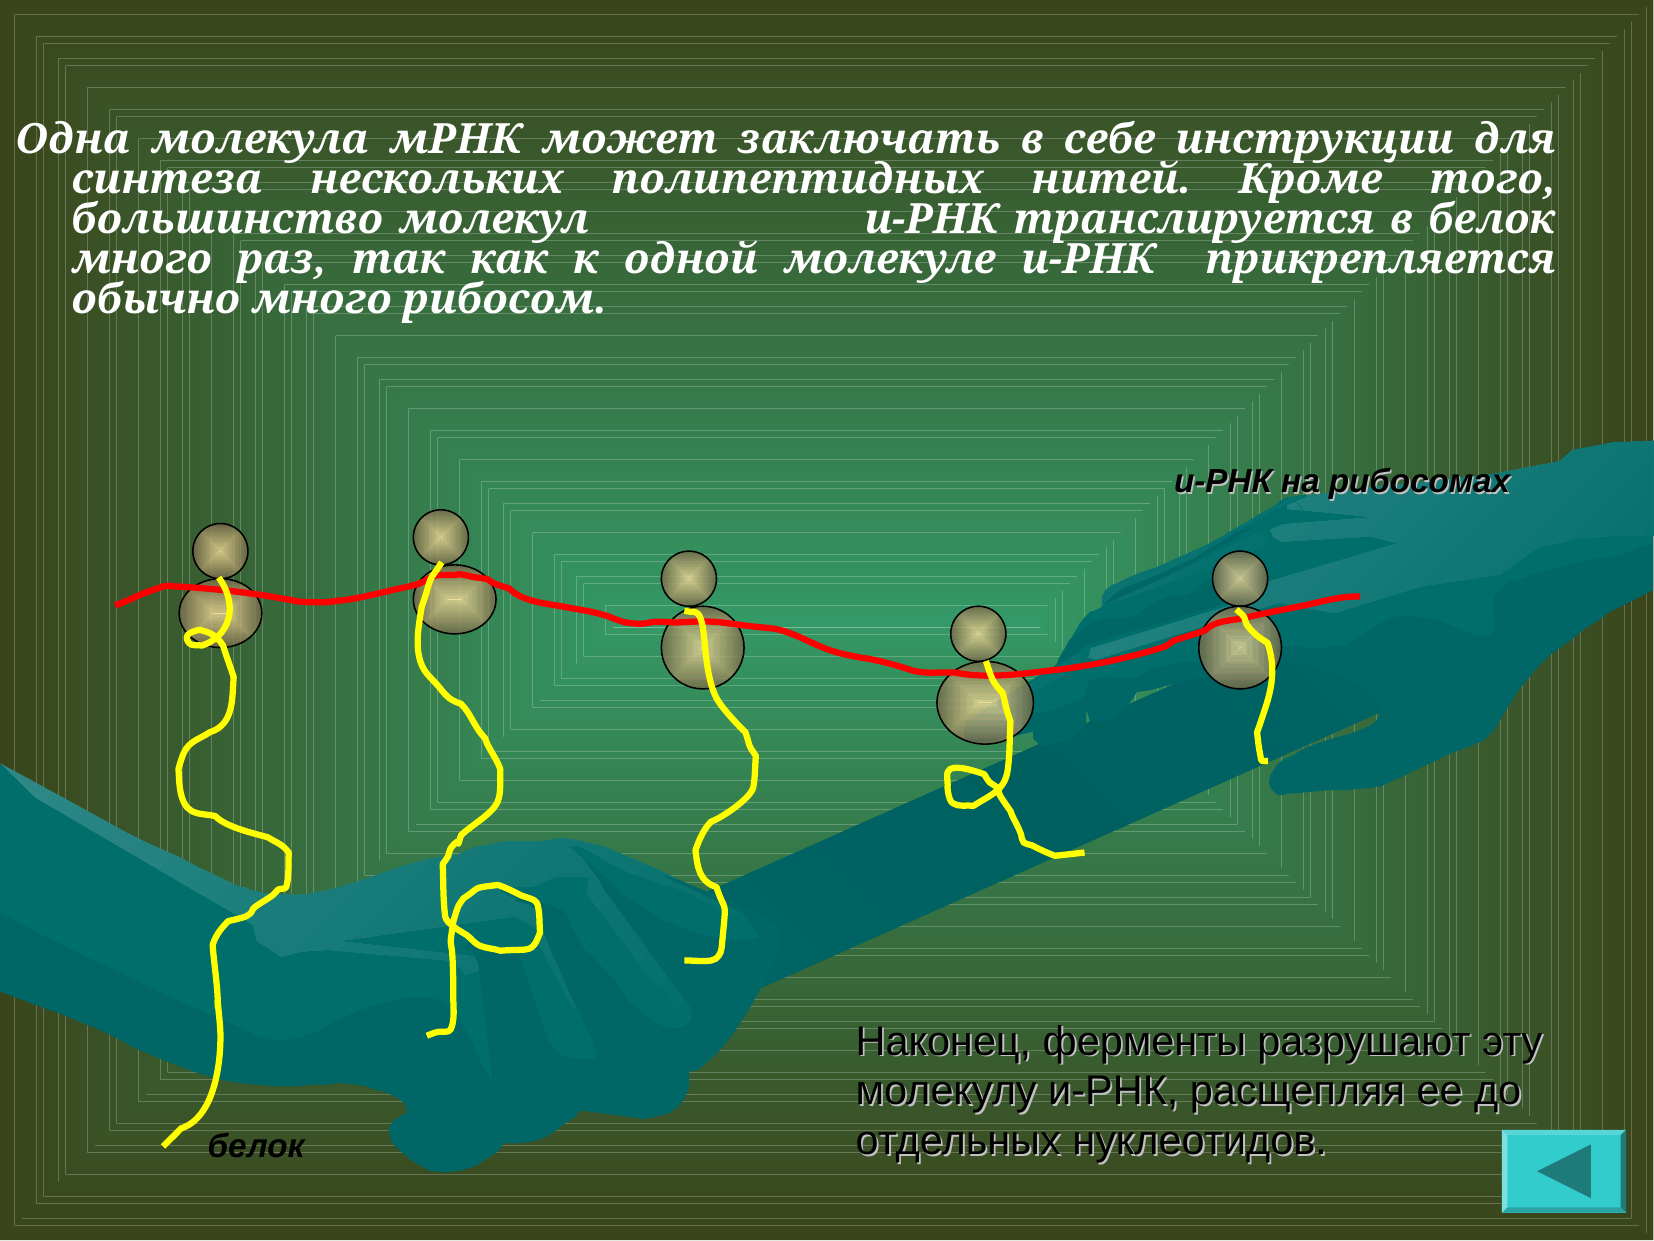

Одна молекула мРНК может заключать в себе инструкции для синтеза нескольких полипептидных нитей. Кроме того, большинство молекул и-РНК транслируется в белок много раз, так как к одной молекуле и-РНК прикрепляется обычно много рибосом.
и-РНК на рибосомах
Наконец, ферменты разрушают эту
молекулу и-РНК, расщепляя ее до
отдельных нуклеотидов.
белок